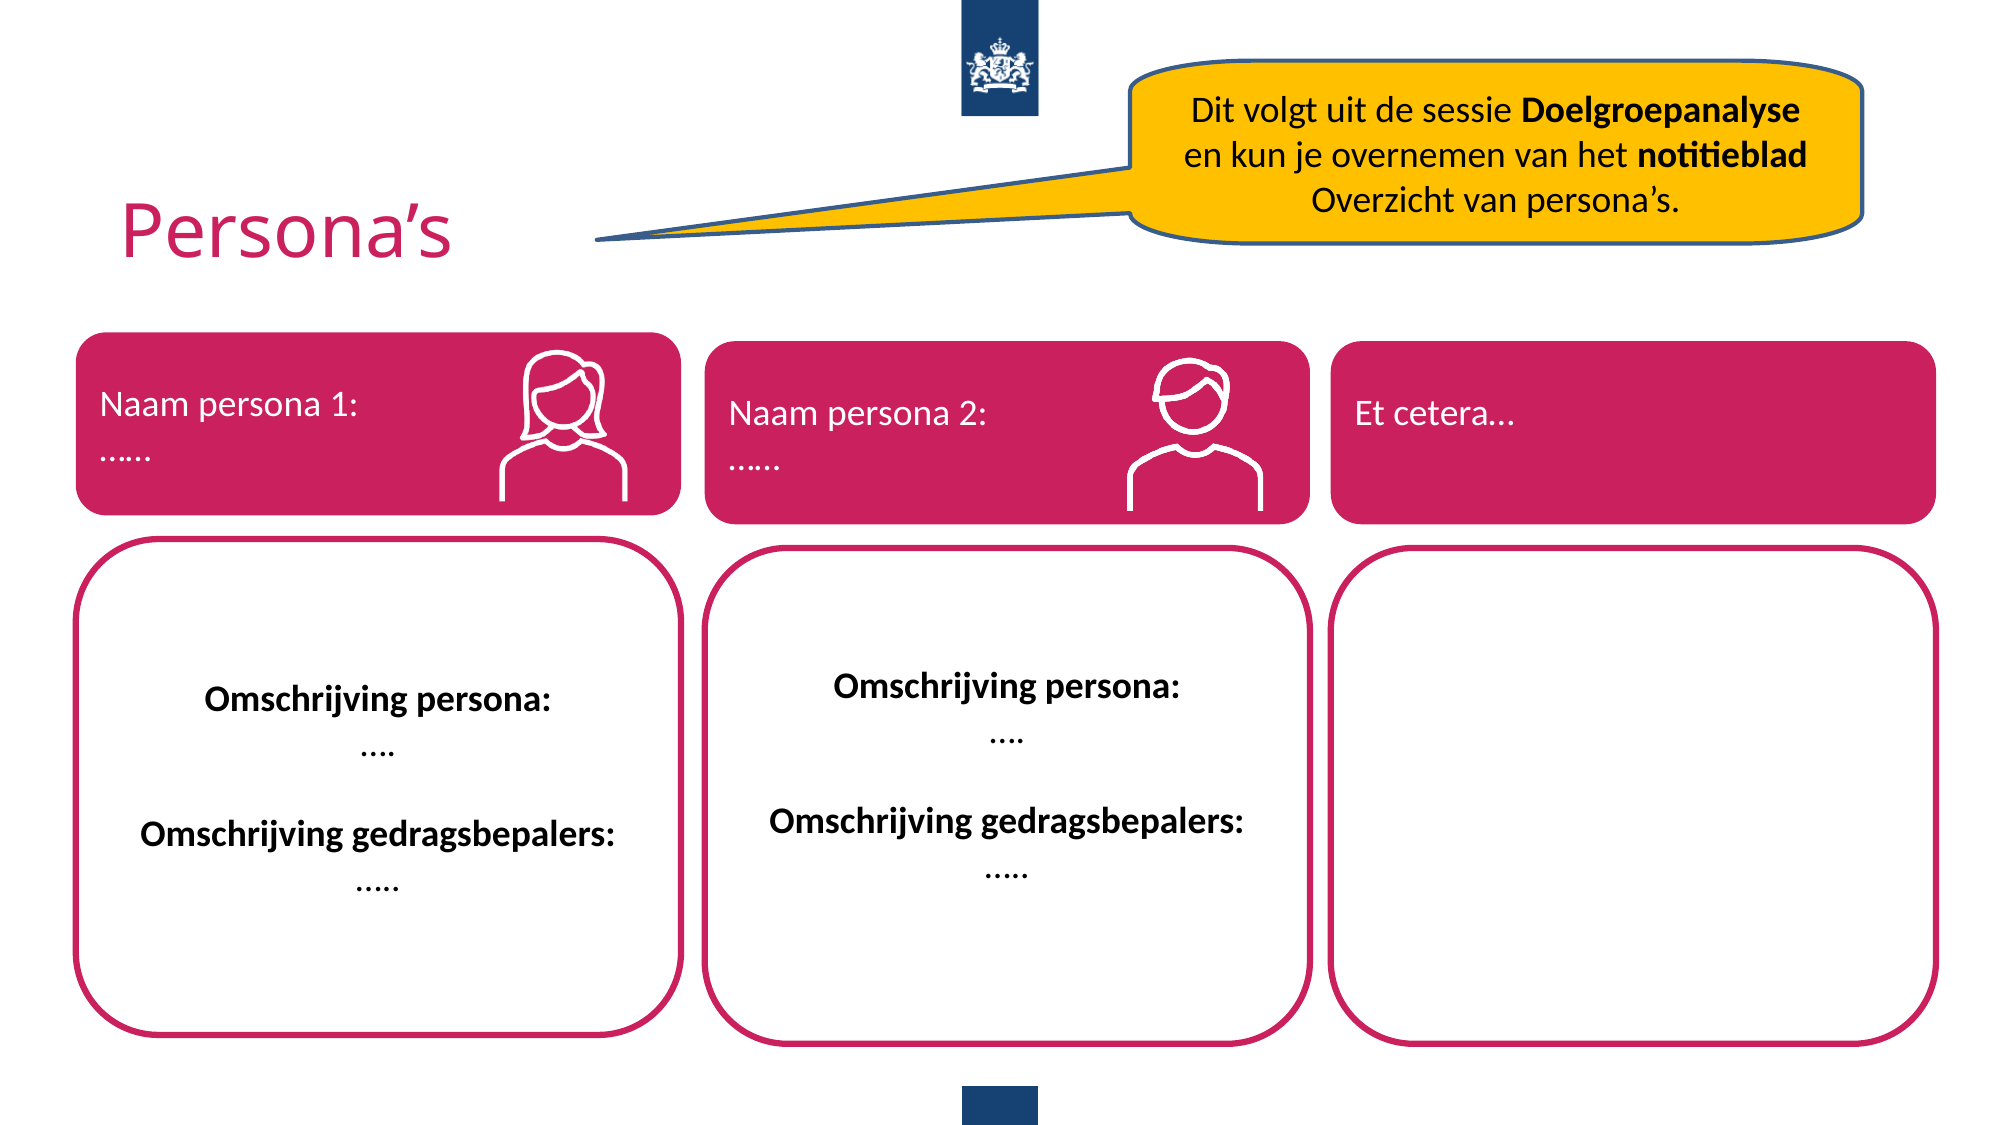

Dit volgt uit de sessie Doelgroepanalyse en kun je overnemen van het notitieblad Overzicht van persona’s.
Persona’s
Naam persona 1:
……
Naam persona 2:
……
Et cetera…
Omschrijving persona:
….
Omschrijving gedragsbepalers:
…..
Omschrijving persona:
….
Omschrijving gedragsbepalers:
…..